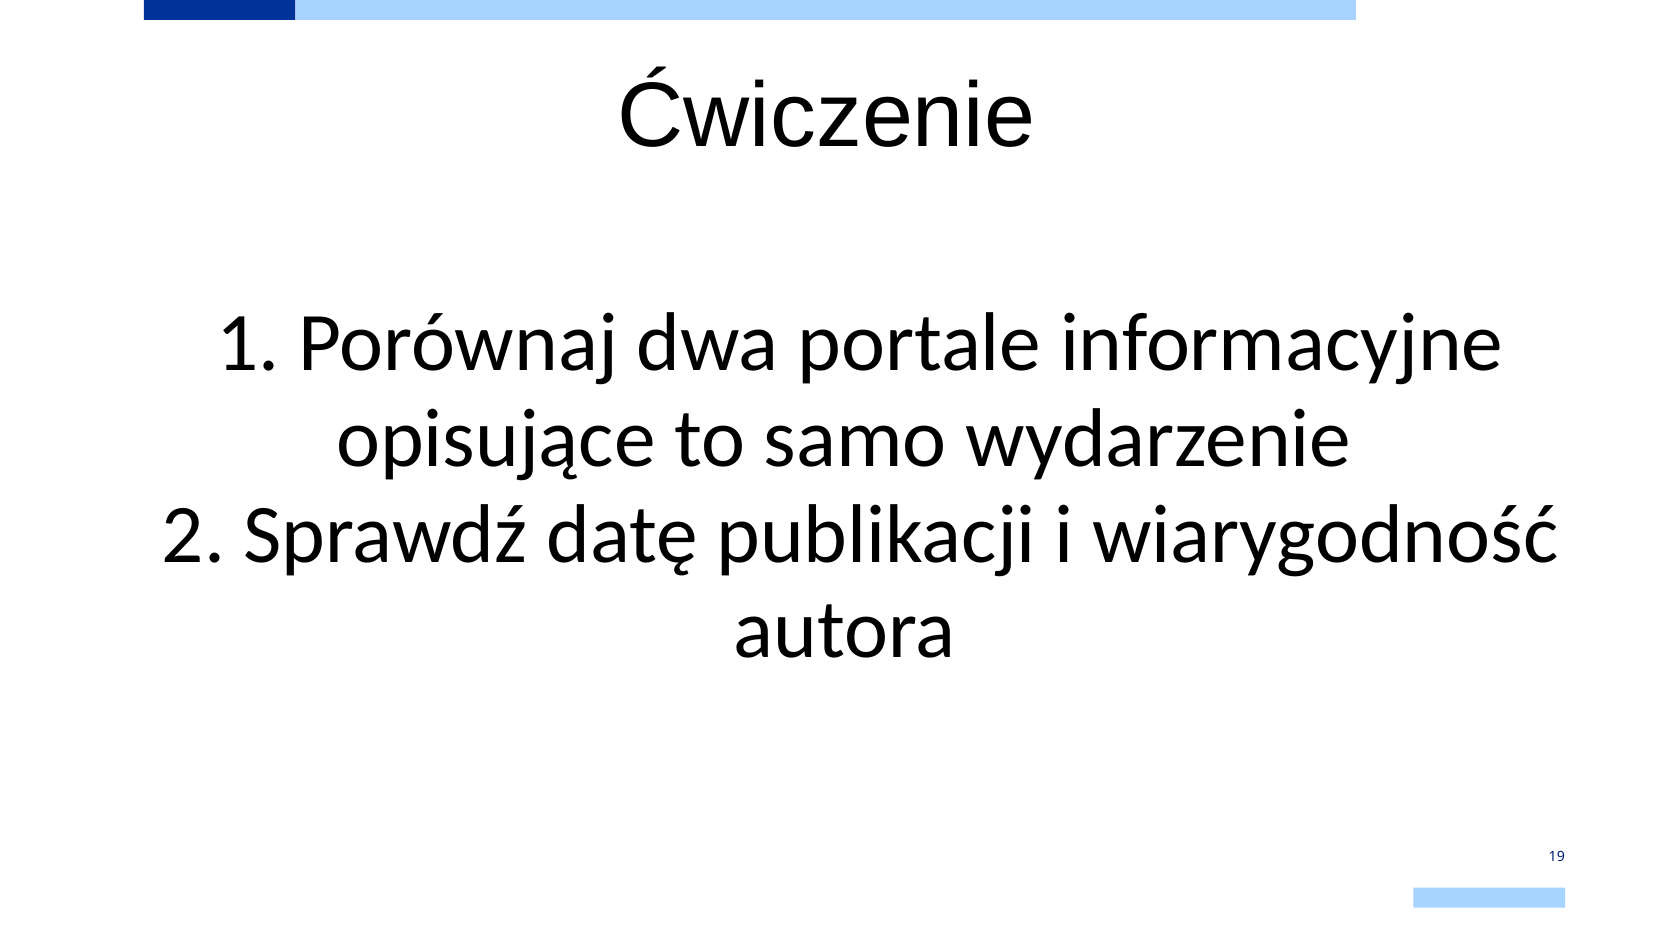

# Ćwiczenie
1. Porównaj dwa portale informacyjne opisujące to samo wydarzenie
2. Sprawdź datę publikacji i wiarygodność autora